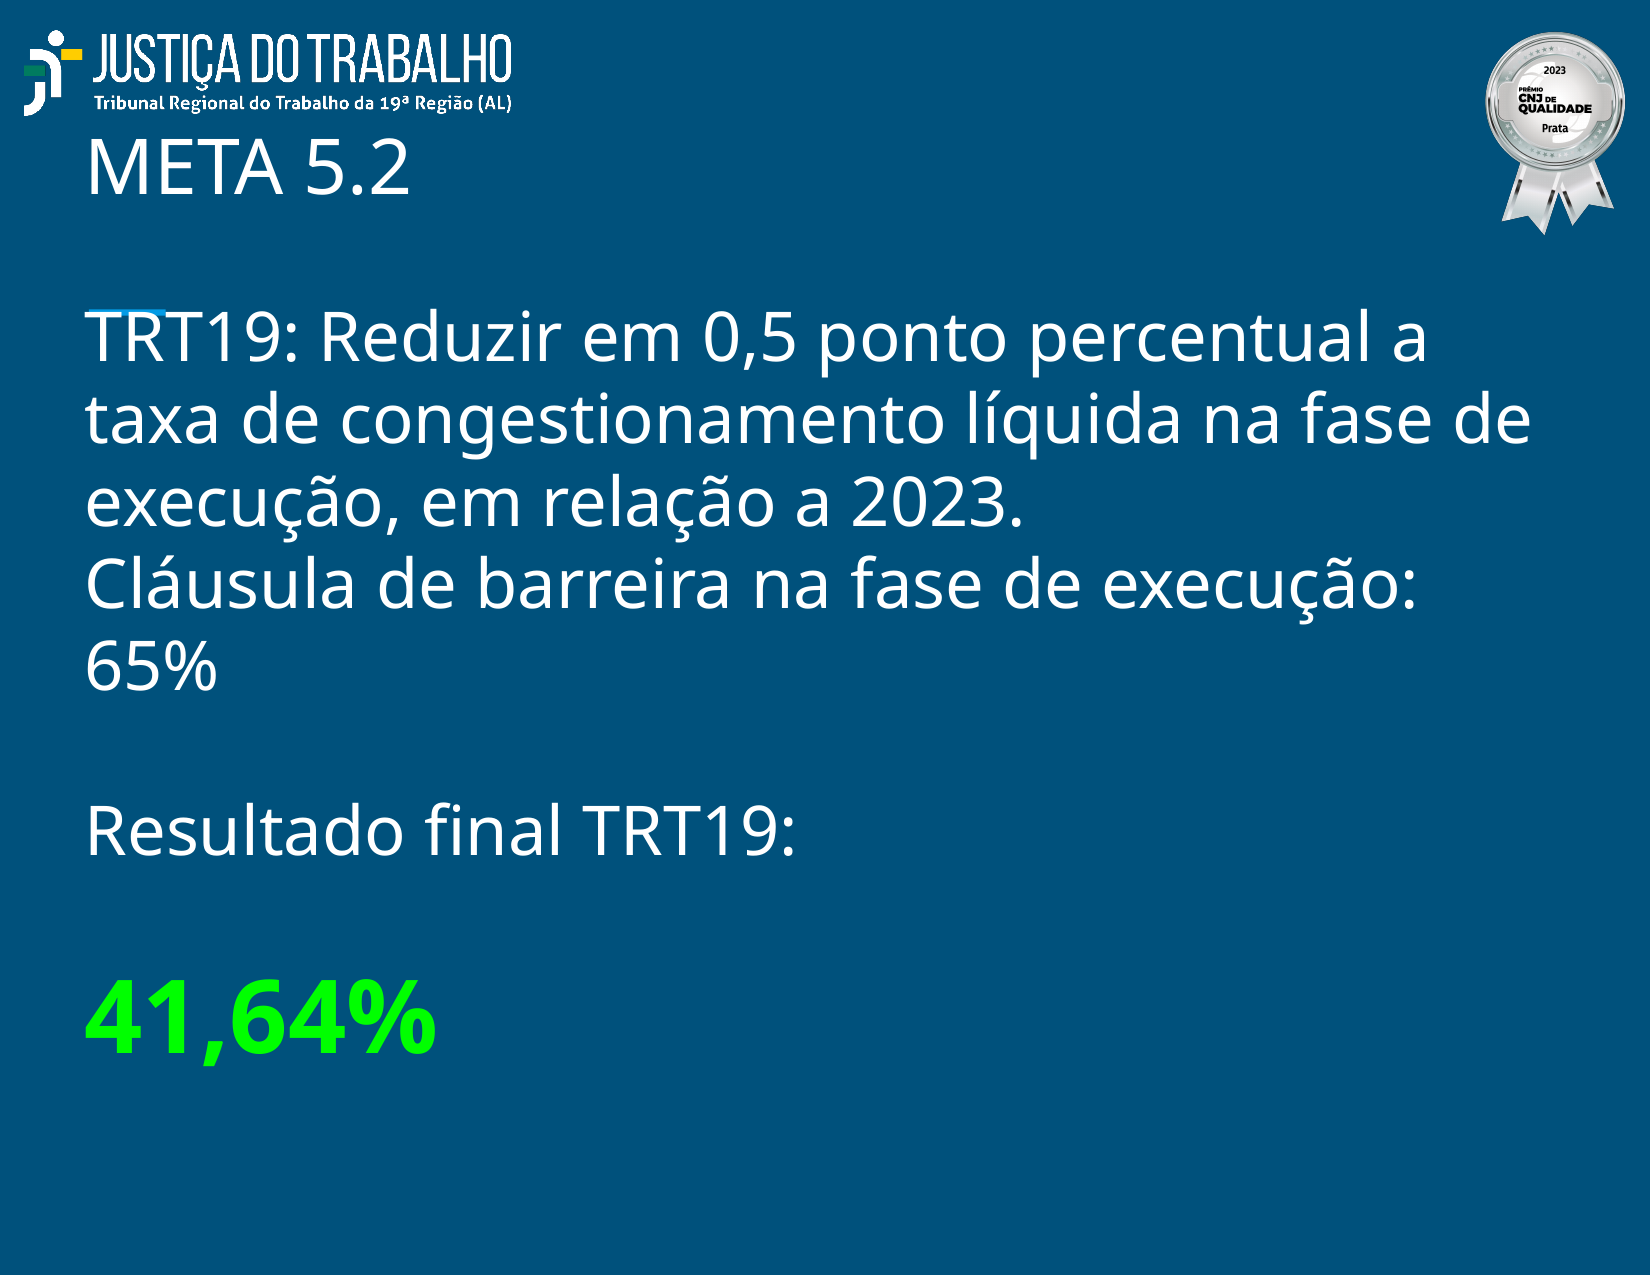

# META 5.2 TRT19: Reduzir em 0,5 ponto percentual a taxa de congestionamento líquida na fase de execução, em relação a 2023. Cláusula de barreira na fase de execução: 65% Resultado final TRT19: 41,64%